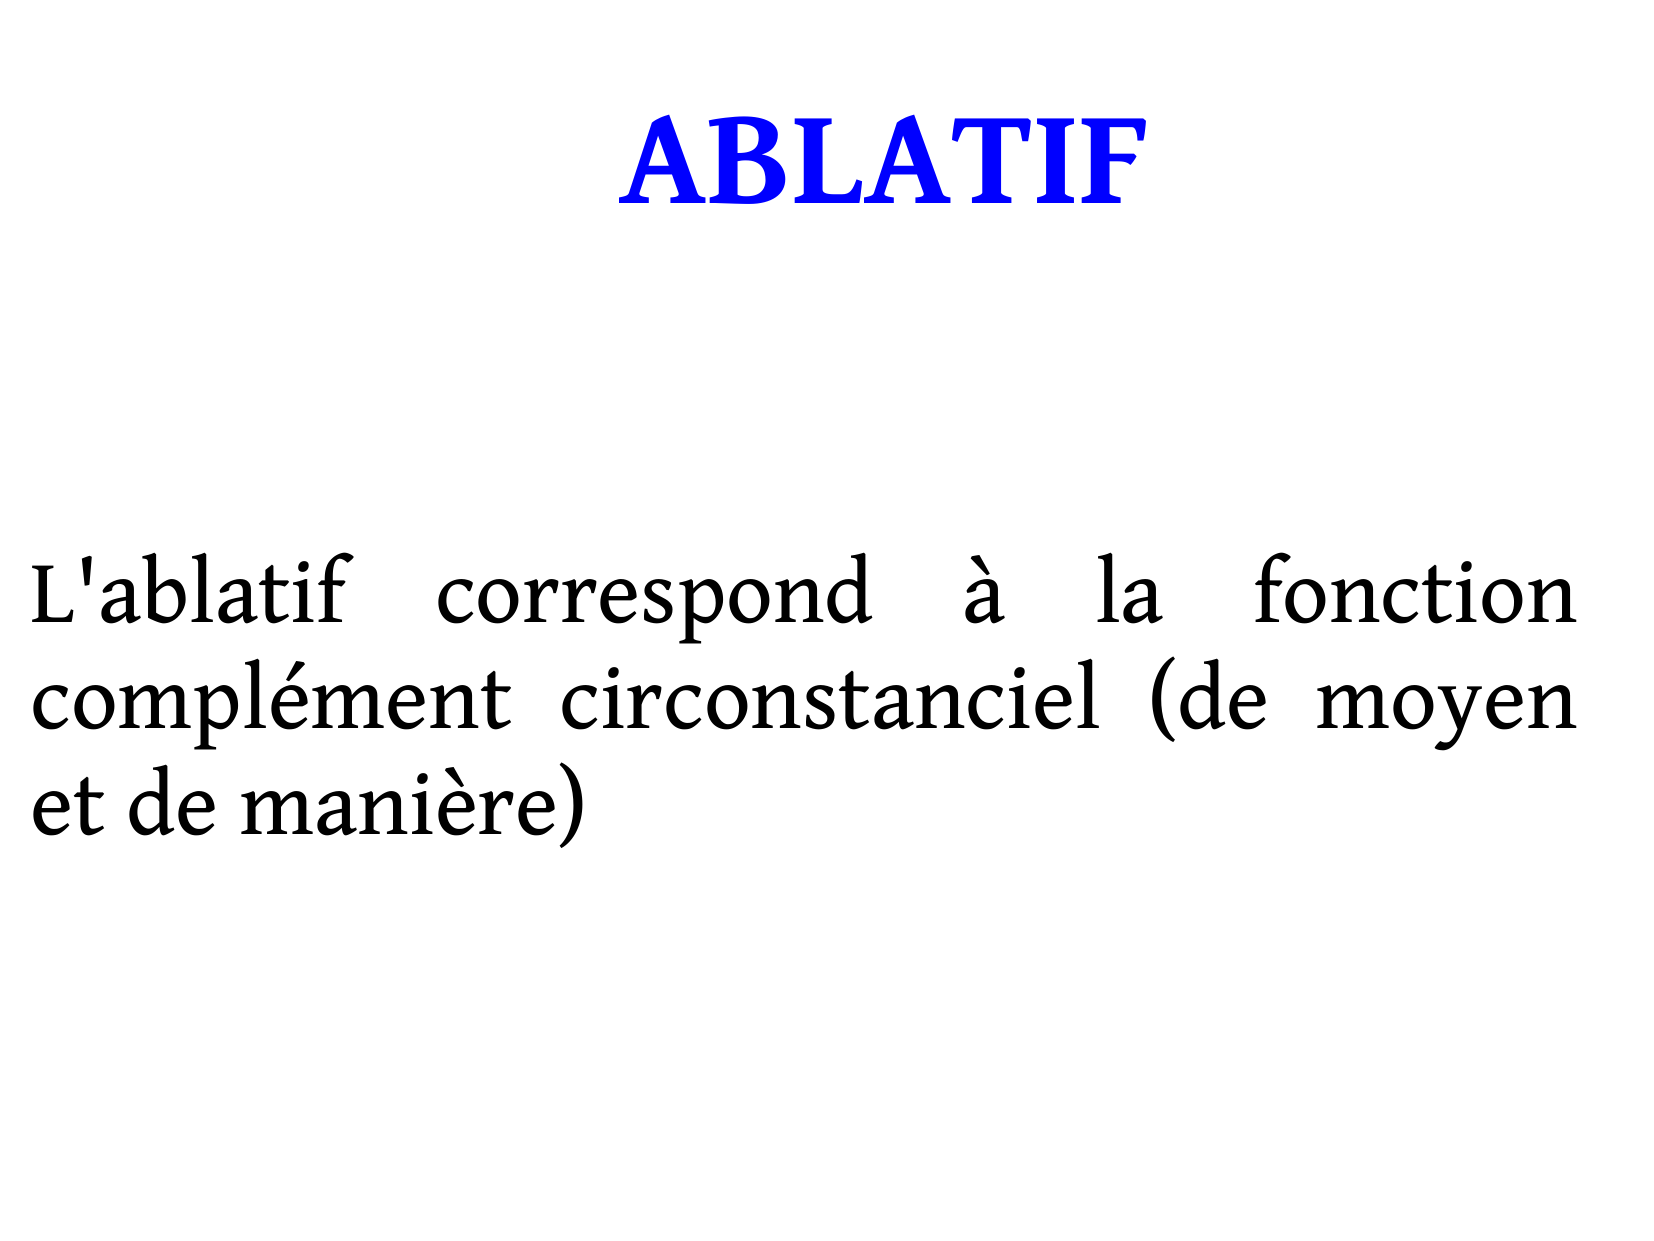

# ABLATIF
L'ablatif correspond à la fonction complément circonstanciel (de moyen et de manière)